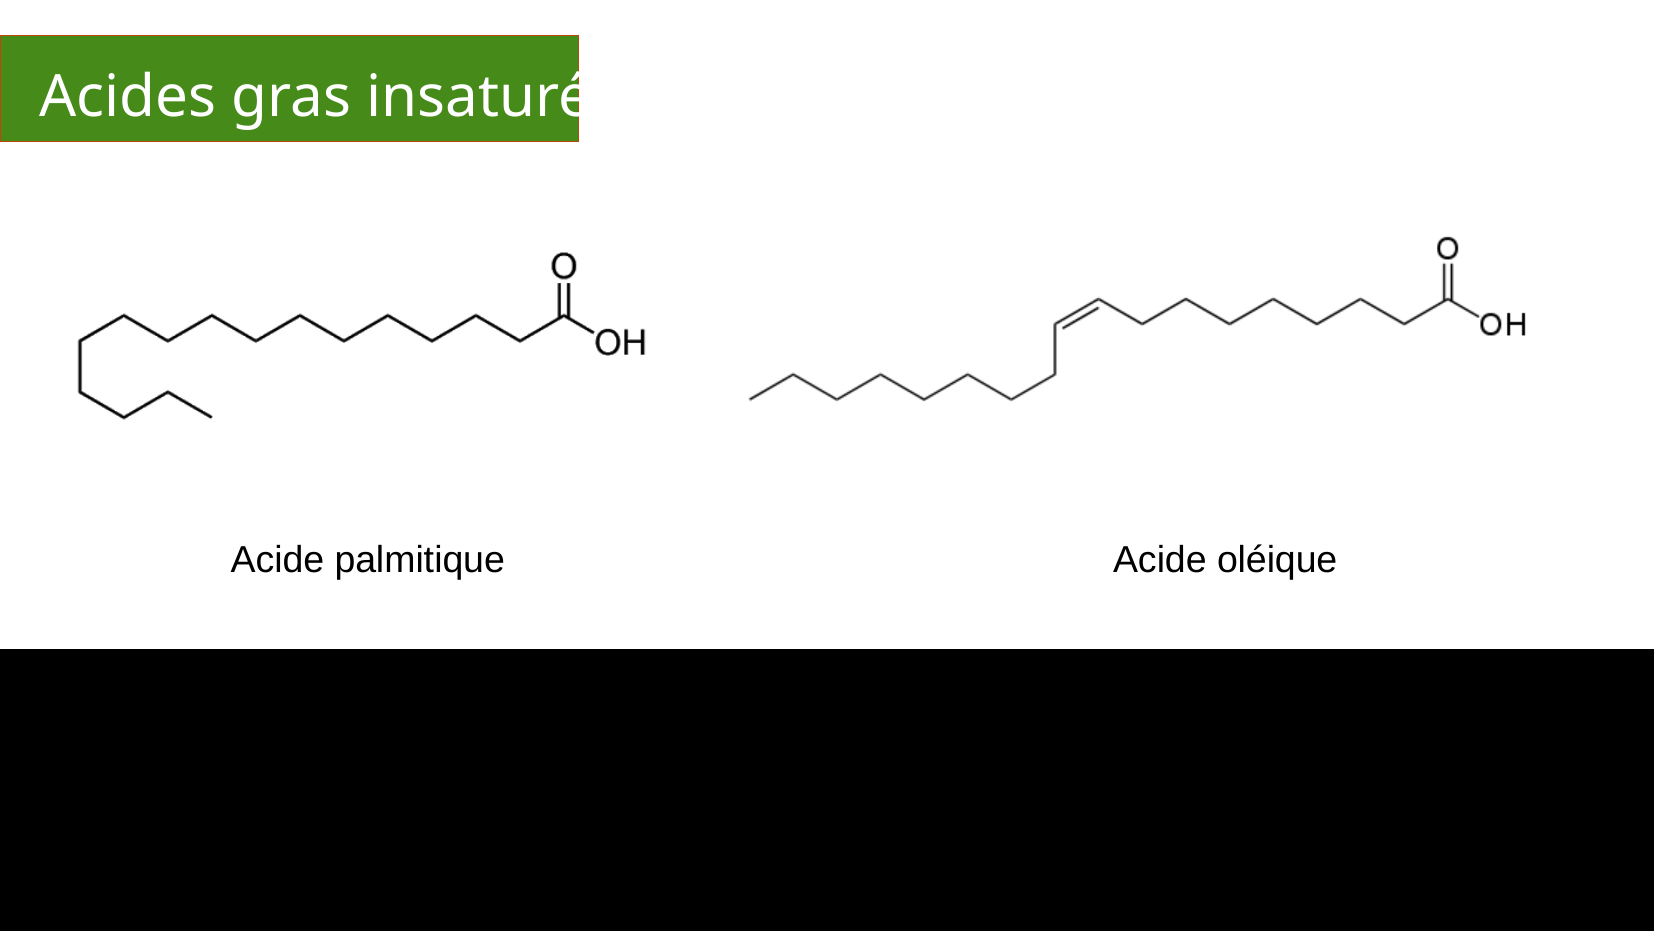

Acides gras insaturés
Acide palmitique
Acide oléique